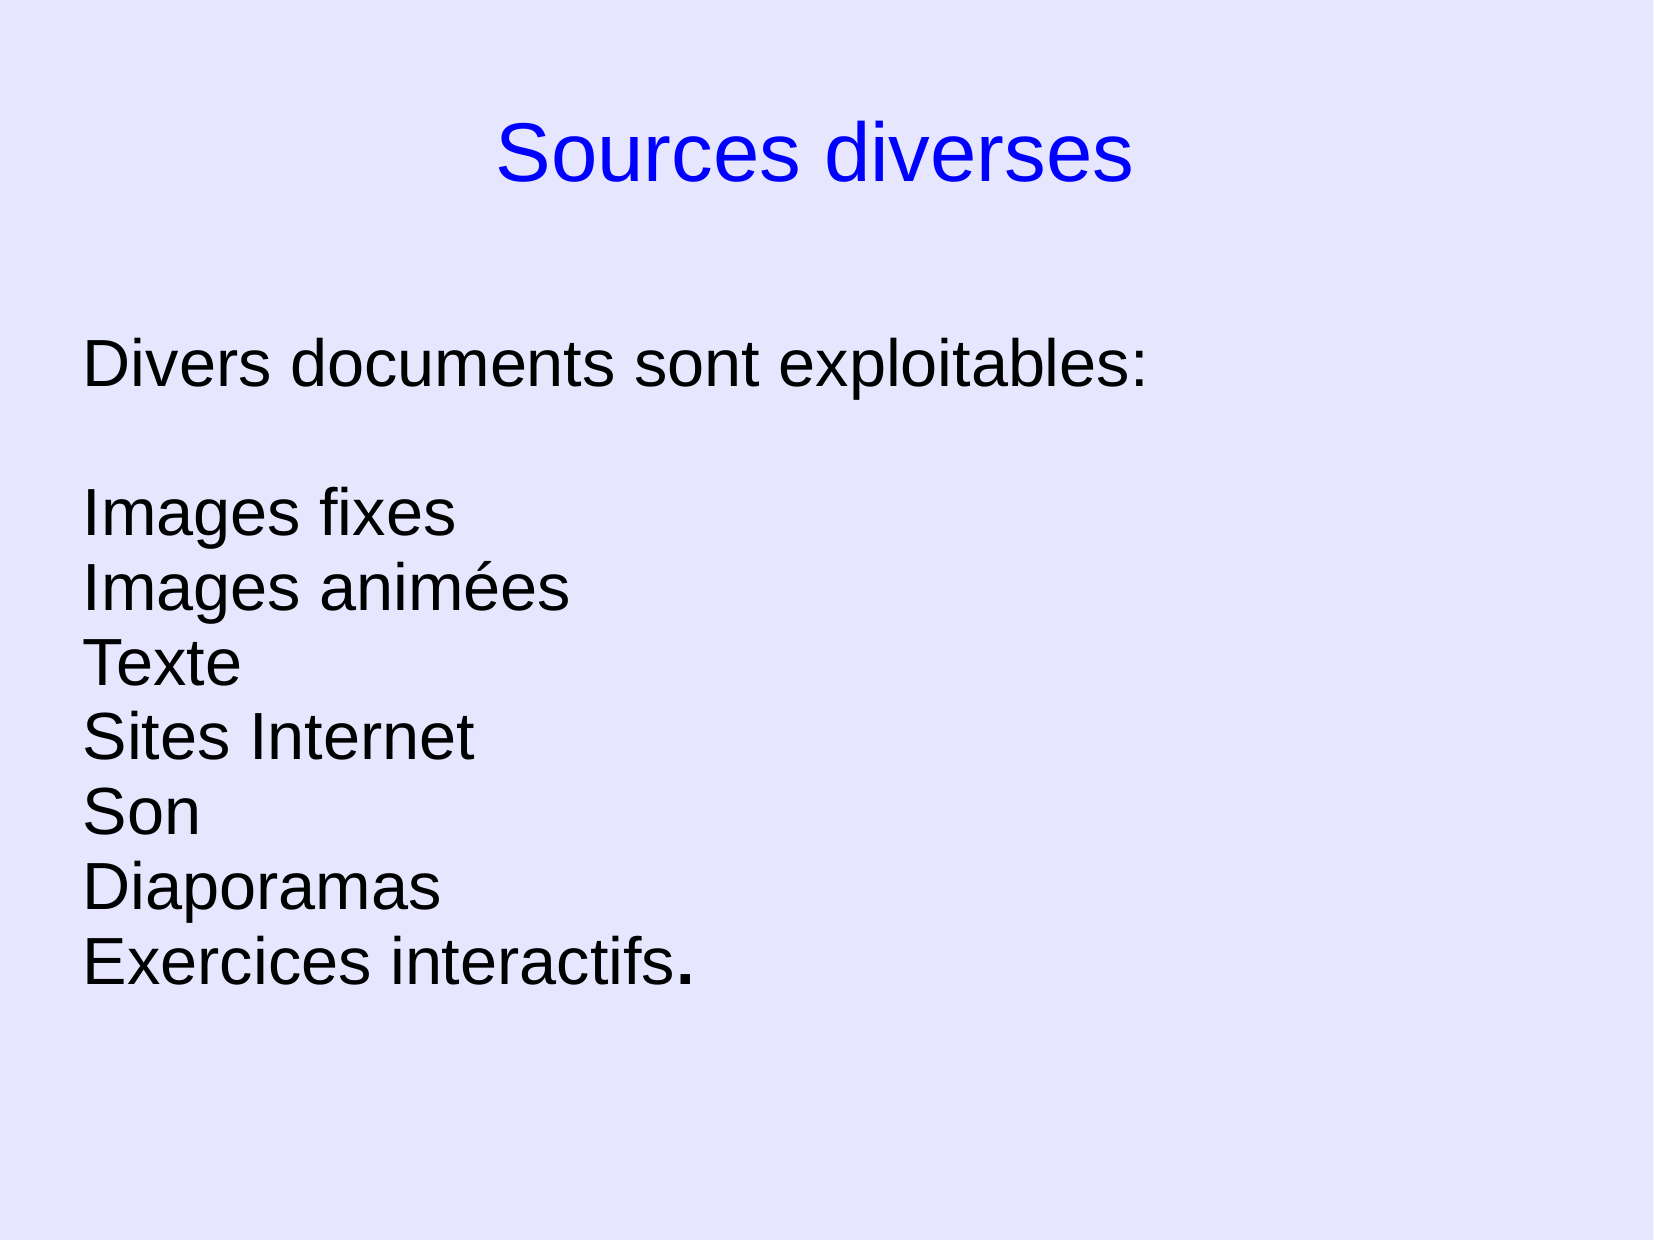

# Sources diverses
Divers documents sont exploitables:
Images fixes
Images animées
Texte
Sites Internet
Son
Diaporamas
Exercices interactifs.